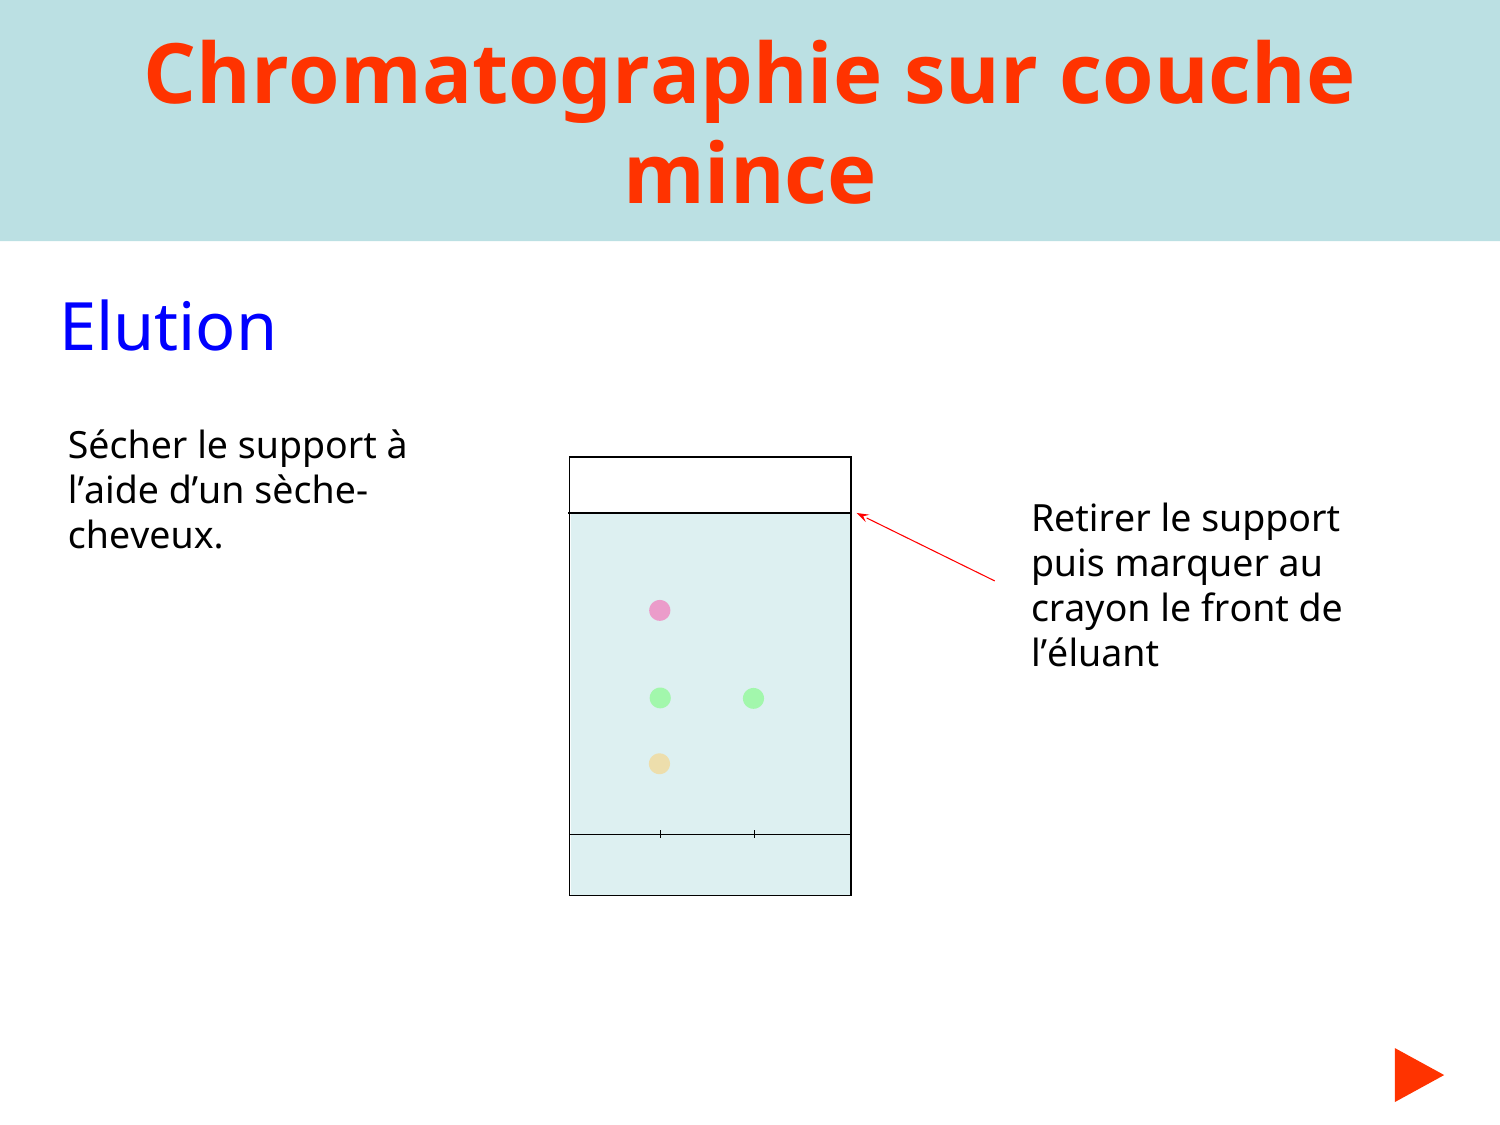

# Chromatographie sur couche mince
Elution
Sécher le support à l’aide d’un sèche-cheveux.
Retirer le support puis marquer au crayon le front de l’éluant